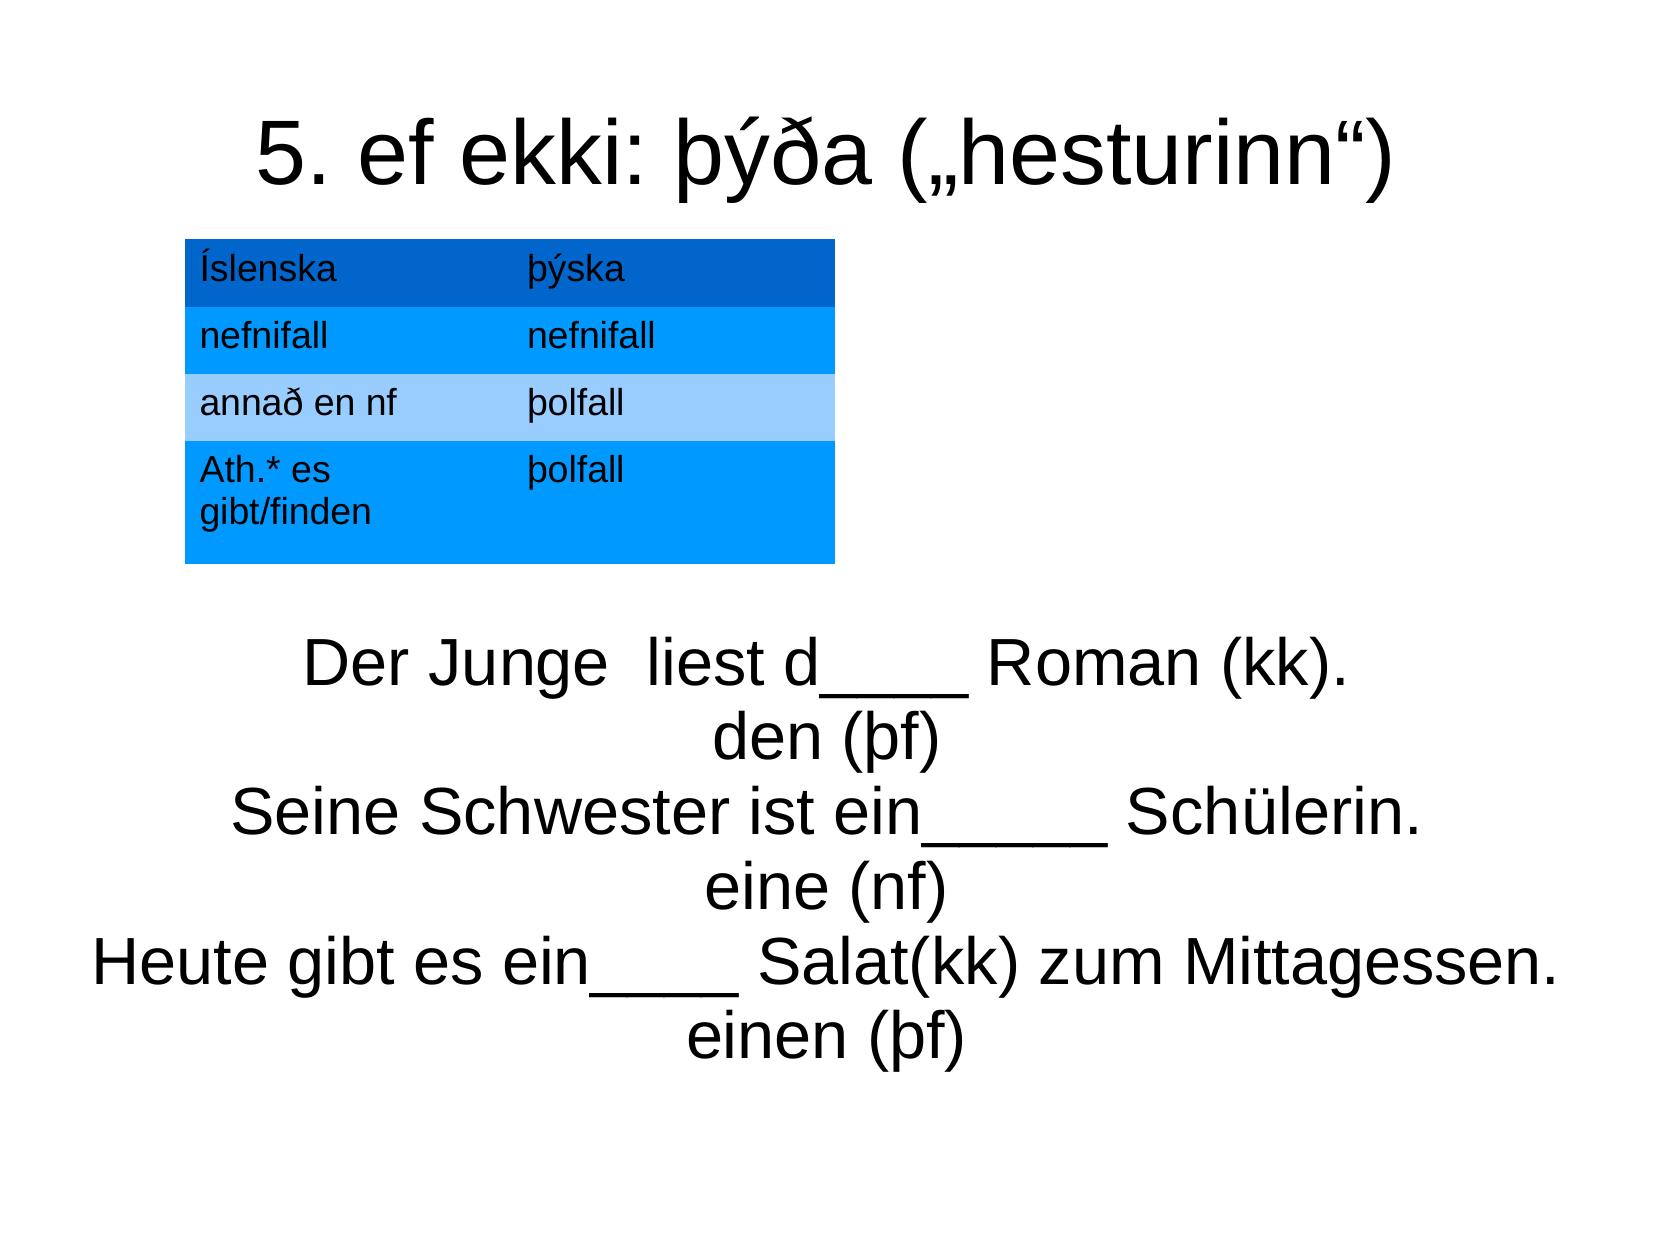

# 5. ef ekki: þýða („hesturinn“)
| Íslenska | þýska |
| --- | --- |
| nefnifall | nefnifall |
| annað en nf | þolfall |
| Ath.\* es gibt/finden | þolfall |
Der Junge liest d____ Roman (kk).
den (þf)
Seine Schwester ist ein_____ Schülerin.
eine (nf)
Heute gibt es ein____ Salat(kk) zum Mittagessen.
einen (þf)